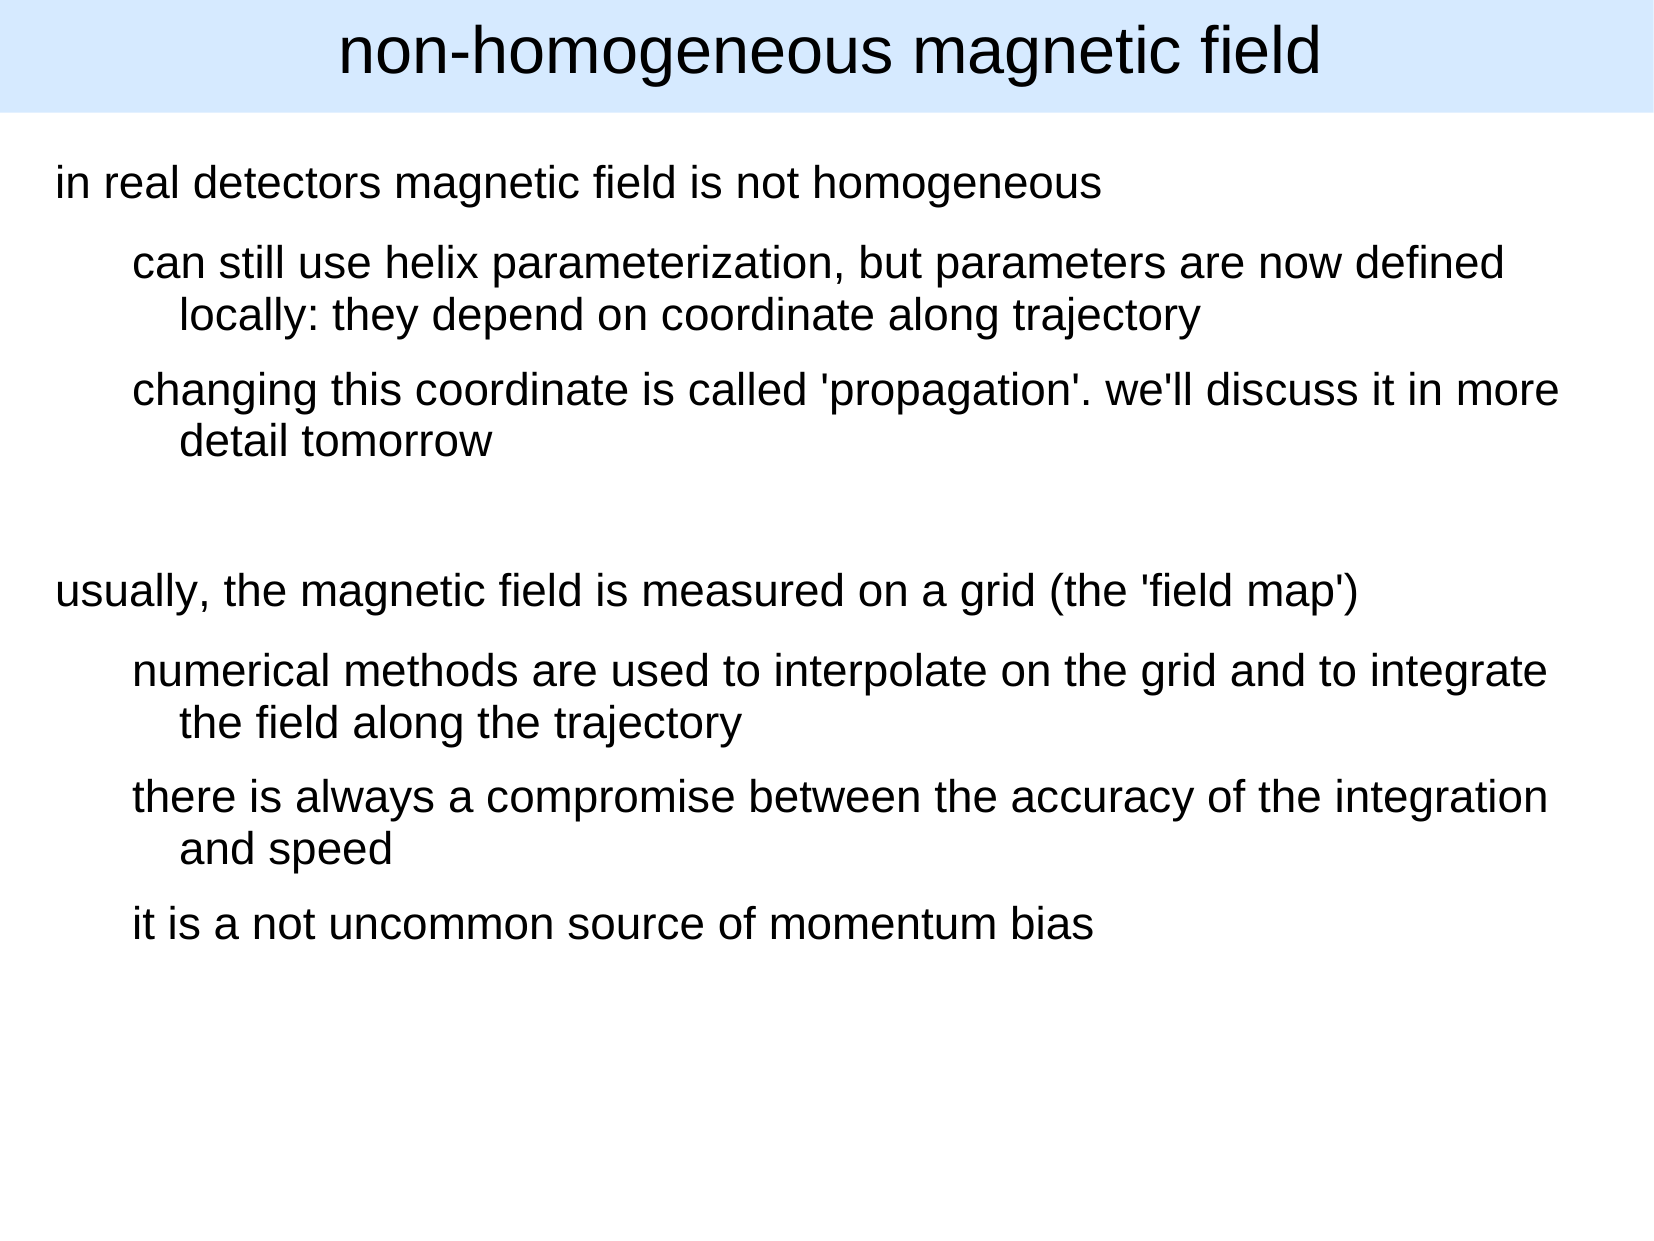

# non-homogeneous magnetic field
in real detectors magnetic field is not homogeneous
can still use helix parameterization, but parameters are now defined locally: they depend on coordinate along trajectory
changing this coordinate is called 'propagation'. we'll discuss it in more detail tomorrow
usually, the magnetic field is measured on a grid (the 'field map')
numerical methods are used to interpolate on the grid and to integrate the field along the trajectory
there is always a compromise between the accuracy of the integration and speed
it is a not uncommon source of momentum bias